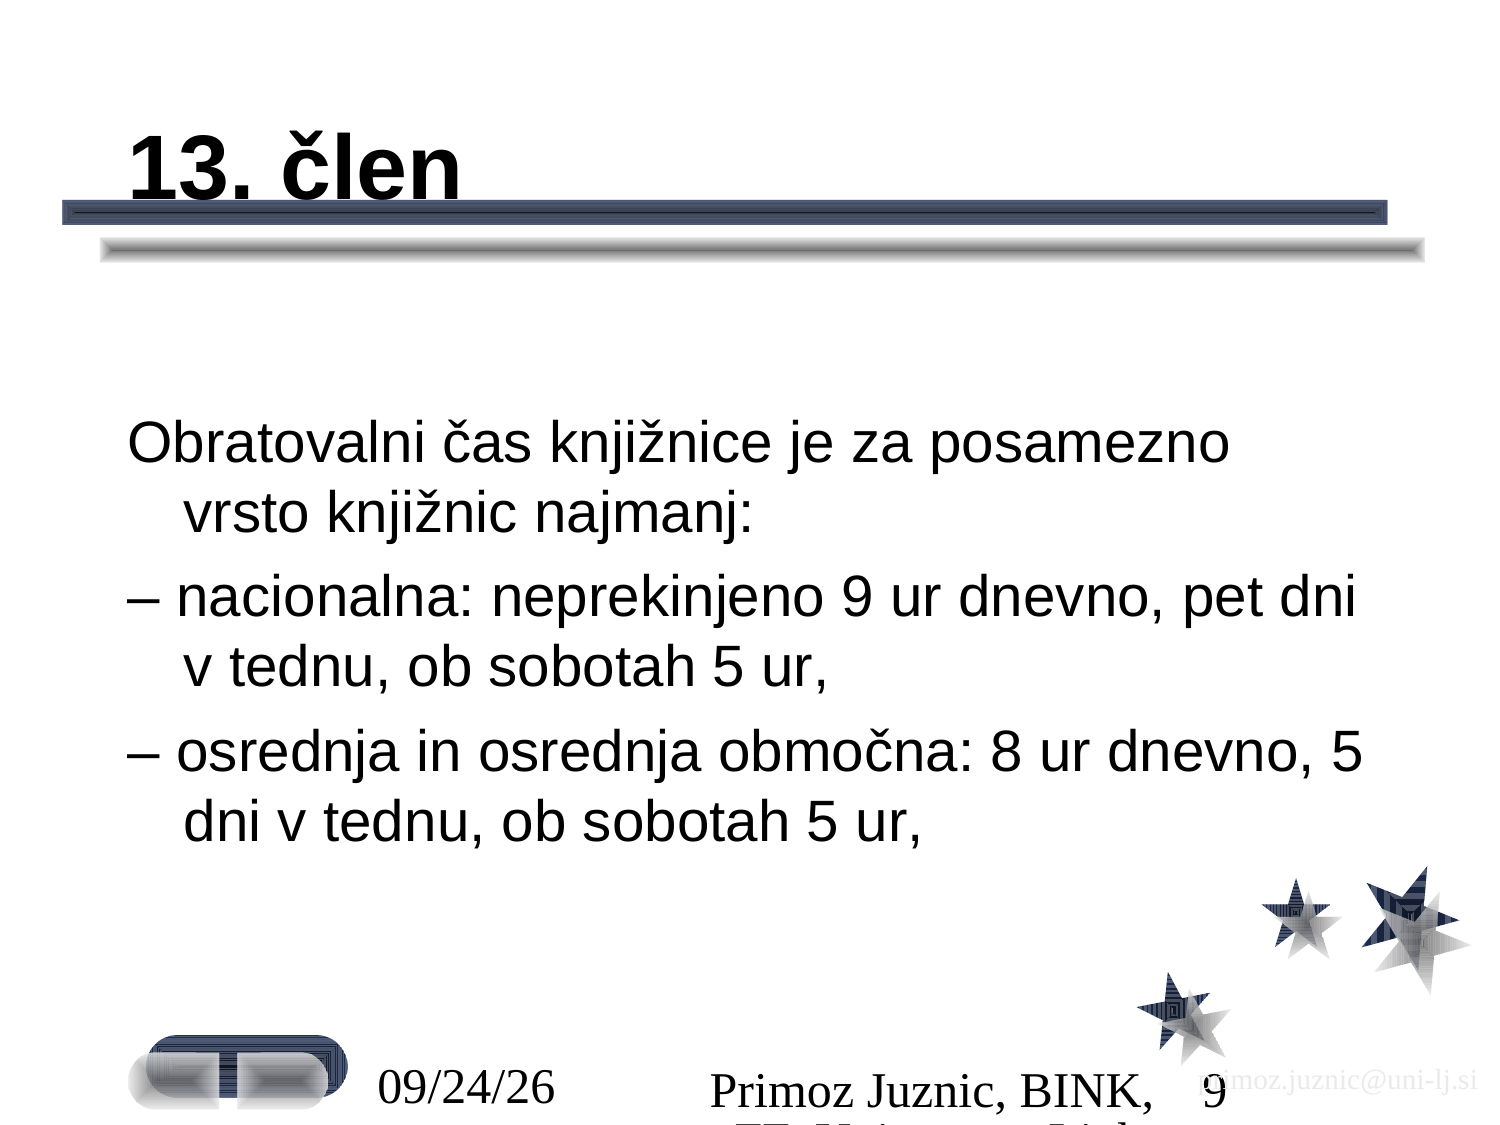

# 13. člen
Obratovalni čas knjižnice je za posamezno vrsto knjižnic najmanj:
– nacionalna: neprekinjeno 9 ur dnevno, pet dni v tednu, ob sobotah 5 ur,
– osrednja in osrednja območna: 8 ur dnevno, 5 dni v tednu, ob sobotah 5 ur,
Primoz Juznic, BINK, FF, Univerza v Ljubljani
9